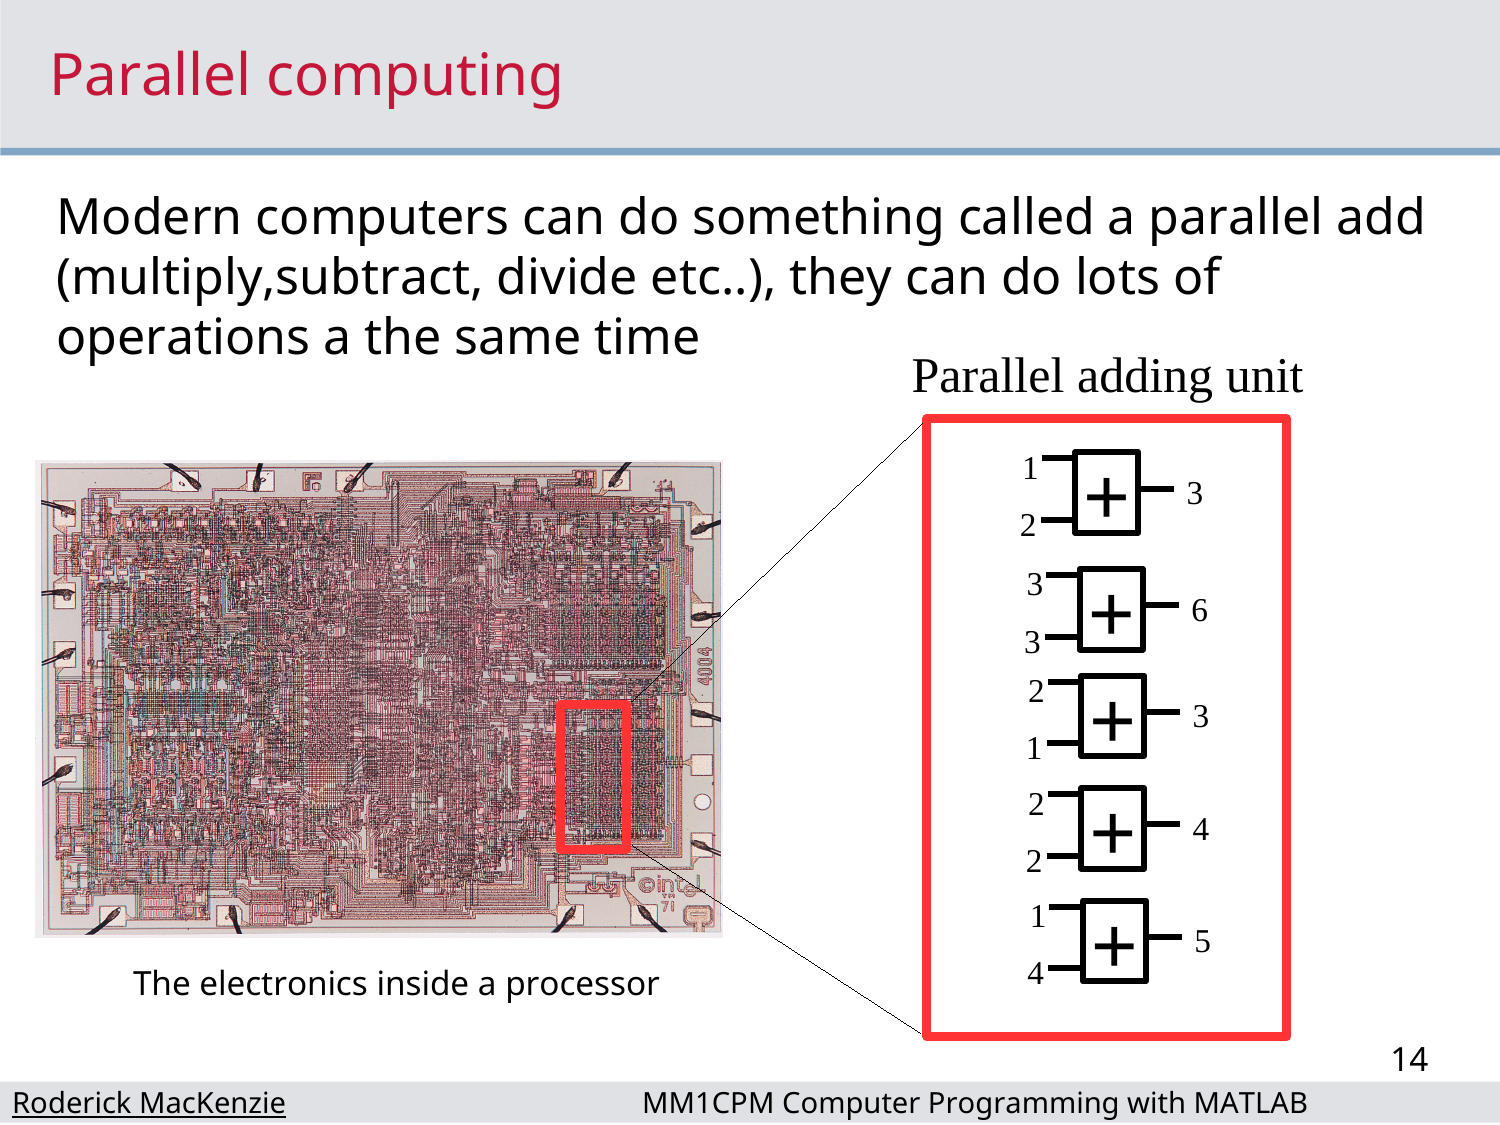

# Parallel computing
Modern computers can do something called a parallel add (multiply,subtract, divide etc..), they can do lots of operations a the same time
Parallel adding unit
1
+
3
2
3
+
6
3
2
+
3
1
2
+
4
2
1
+
5
4
The electronics inside a processor